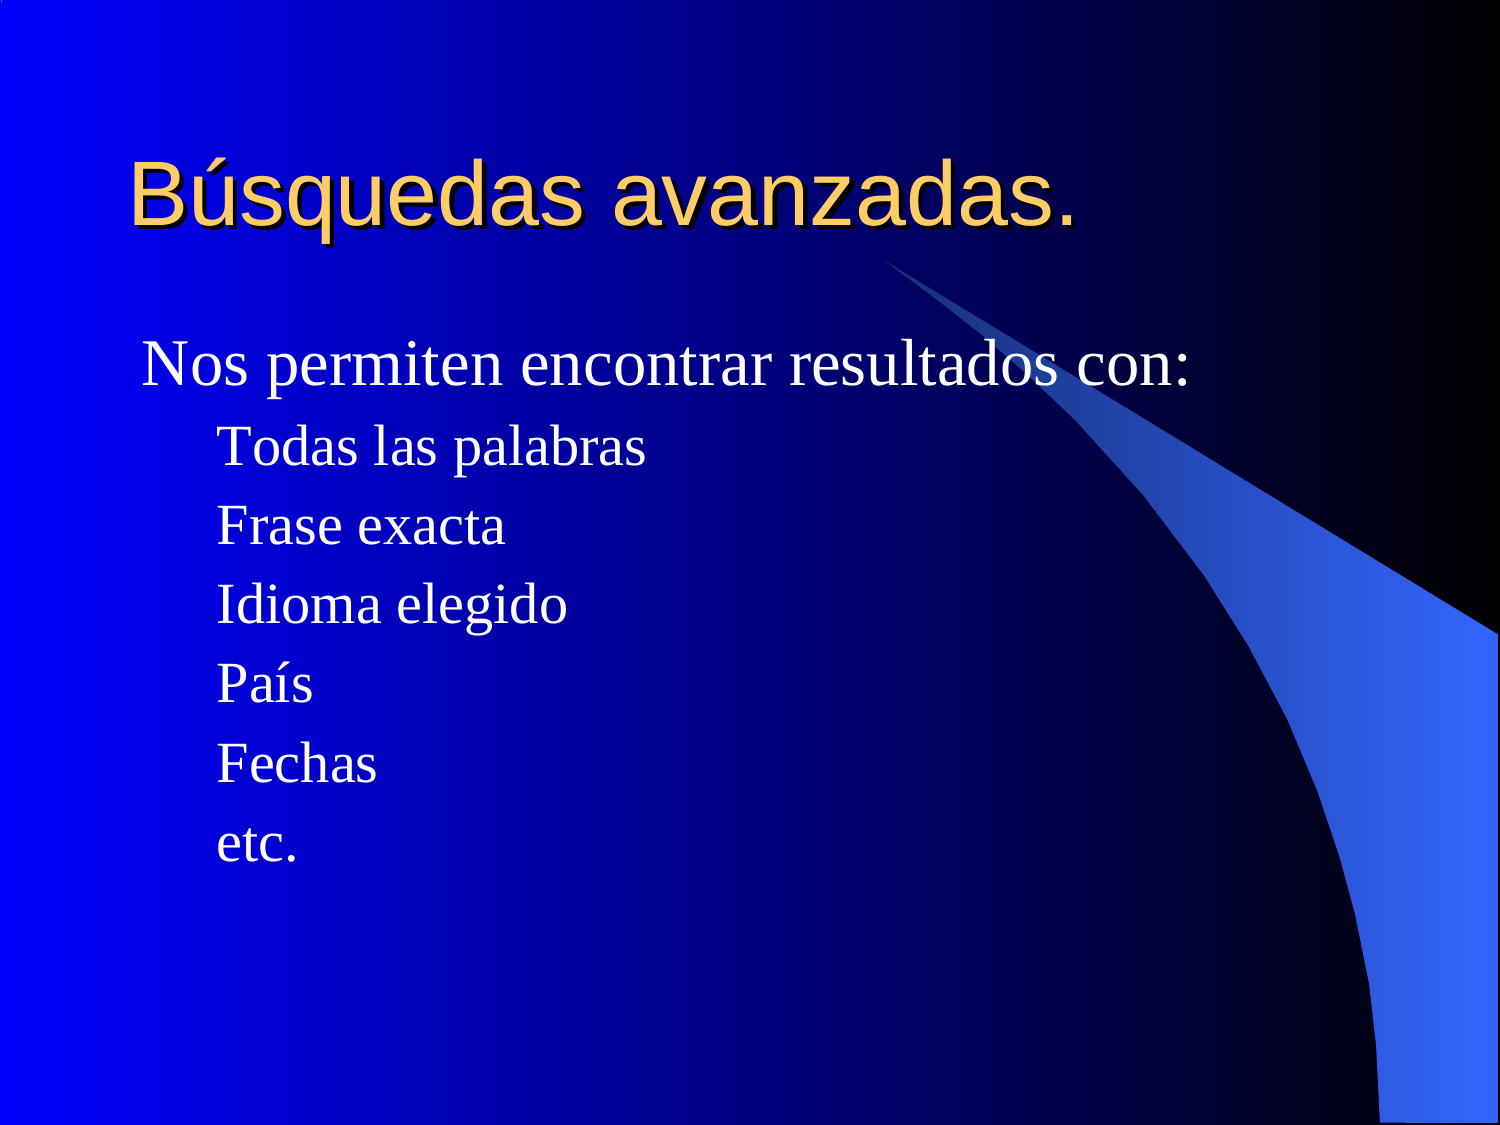

# Búsquedas avanzadas.
Nos permiten encontrar resultados con:
Todas las palabras
Frase exacta
Idioma elegido
País
Fechas
etc.